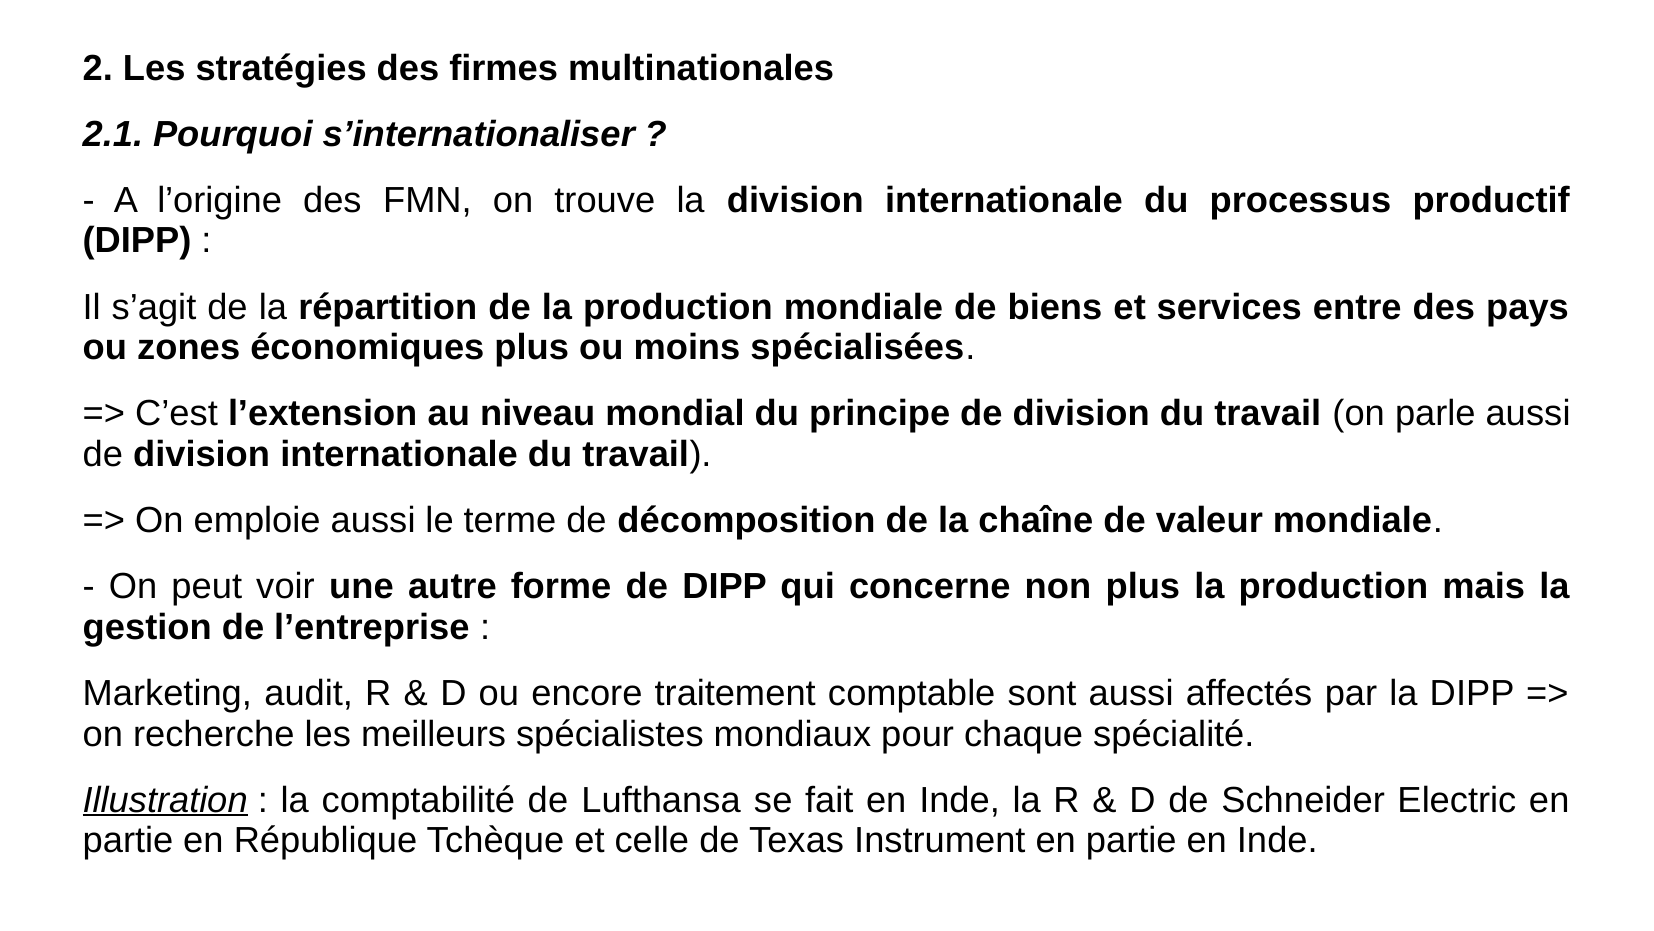

# 2. Les stratégies des firmes multinationales
2.1. Pourquoi s’internationaliser ?
- A l’origine des FMN, on trouve la division internationale du processus productif (DIPP) :
Il s’agit de la répartition de la production mondiale de biens et services entre des pays ou zones économiques plus ou moins spécialisées.
=> C’est l’extension au niveau mondial du principe de division du travail (on parle aussi de division internationale du travail).
=> On emploie aussi le terme de décomposition de la chaîne de valeur mondiale.
- On peut voir une autre forme de DIPP qui concerne non plus la production mais la gestion de l’entreprise :
Marketing, audit, R & D ou encore traitement comptable sont aussi affectés par la DIPP => on recherche les meilleurs spécialistes mondiaux pour chaque spécialité.
Illustration : la comptabilité de Lufthansa se fait en Inde, la R & D de Schneider Electric en partie en République Tchèque et celle de Texas Instrument en partie en Inde.